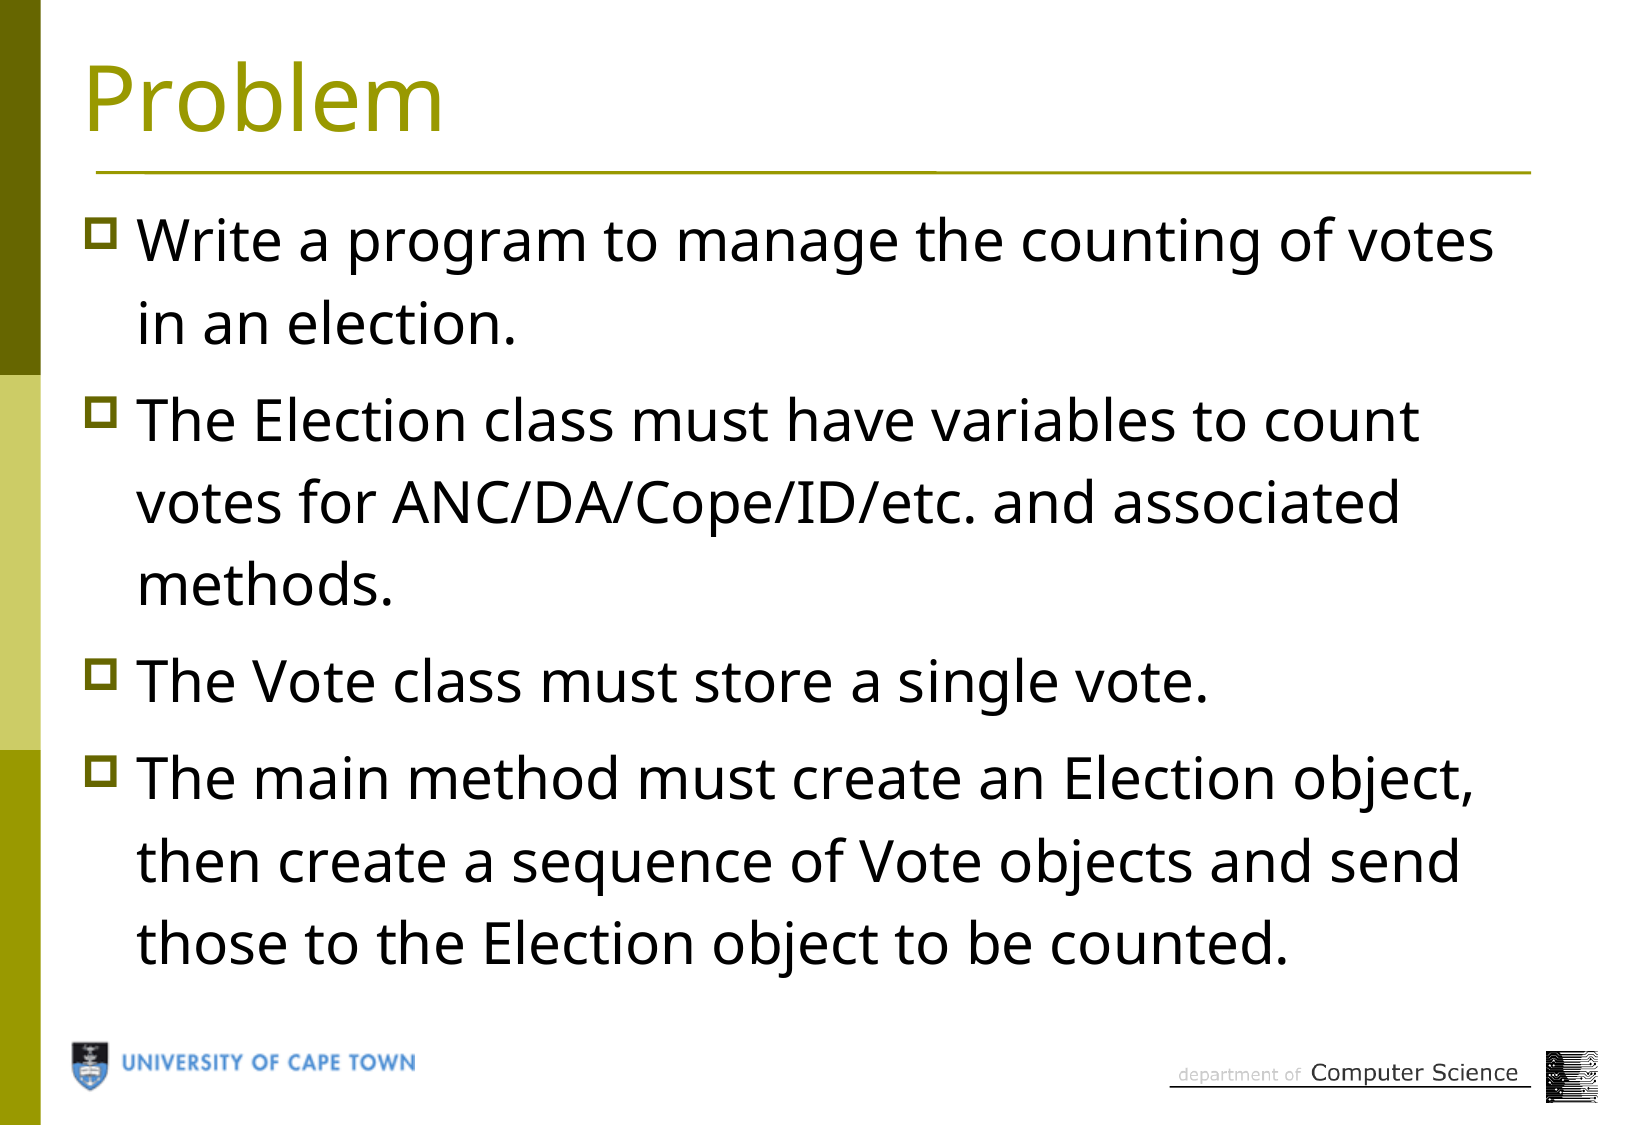

# Problem
Write a program to manage the counting of votes in an election.
The Election class must have variables to count votes for ANC/DA/Cope/ID/etc. and associated methods.
The Vote class must store a single vote.
The main method must create an Election object, then create a sequence of Vote objects and send those to the Election object to be counted.